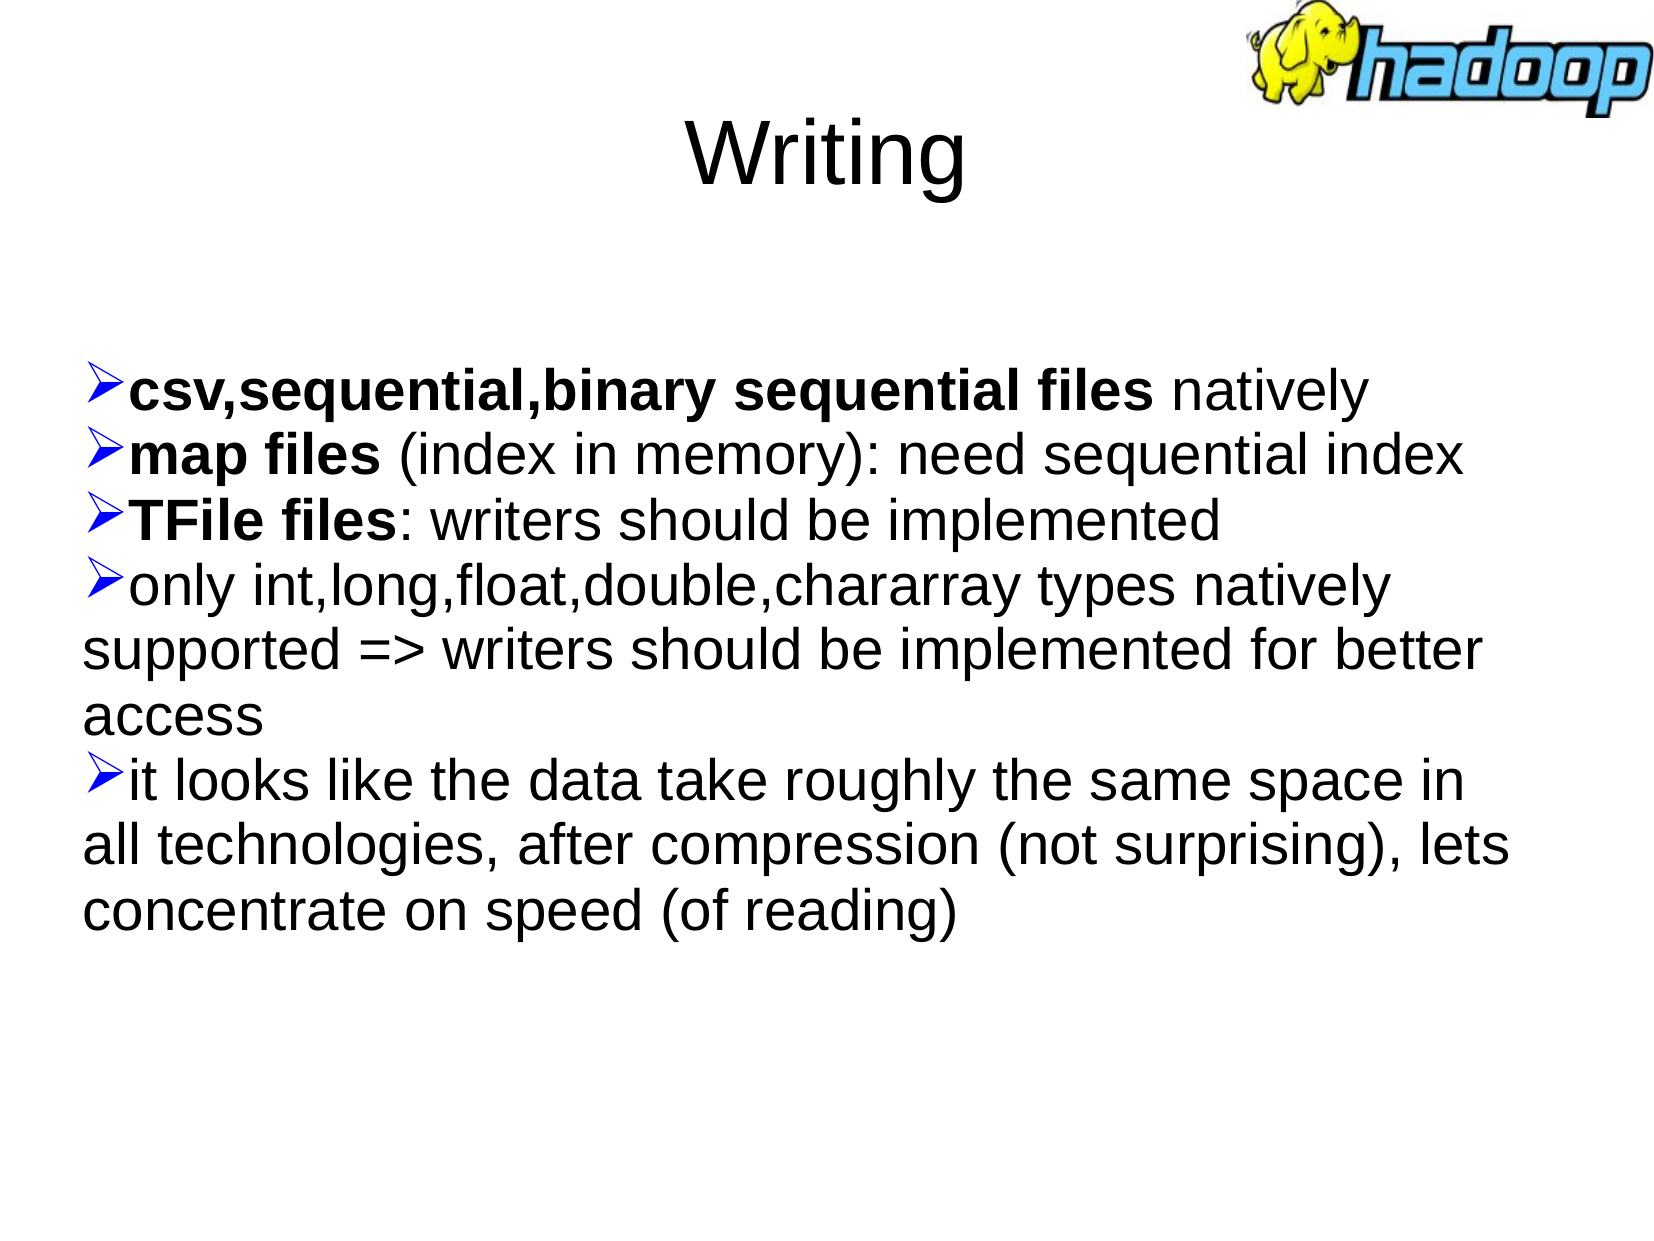

# Writing
csv,sequential,binary sequential files natively
map files (index in memory): need sequential index
TFile files: writers should be implemented
only int,long,float,double,chararray types natively supported => writers should be implemented for better access
it looks like the data take roughly the same space in all technologies, after compression (not surprising), lets concentrate on speed (of reading)